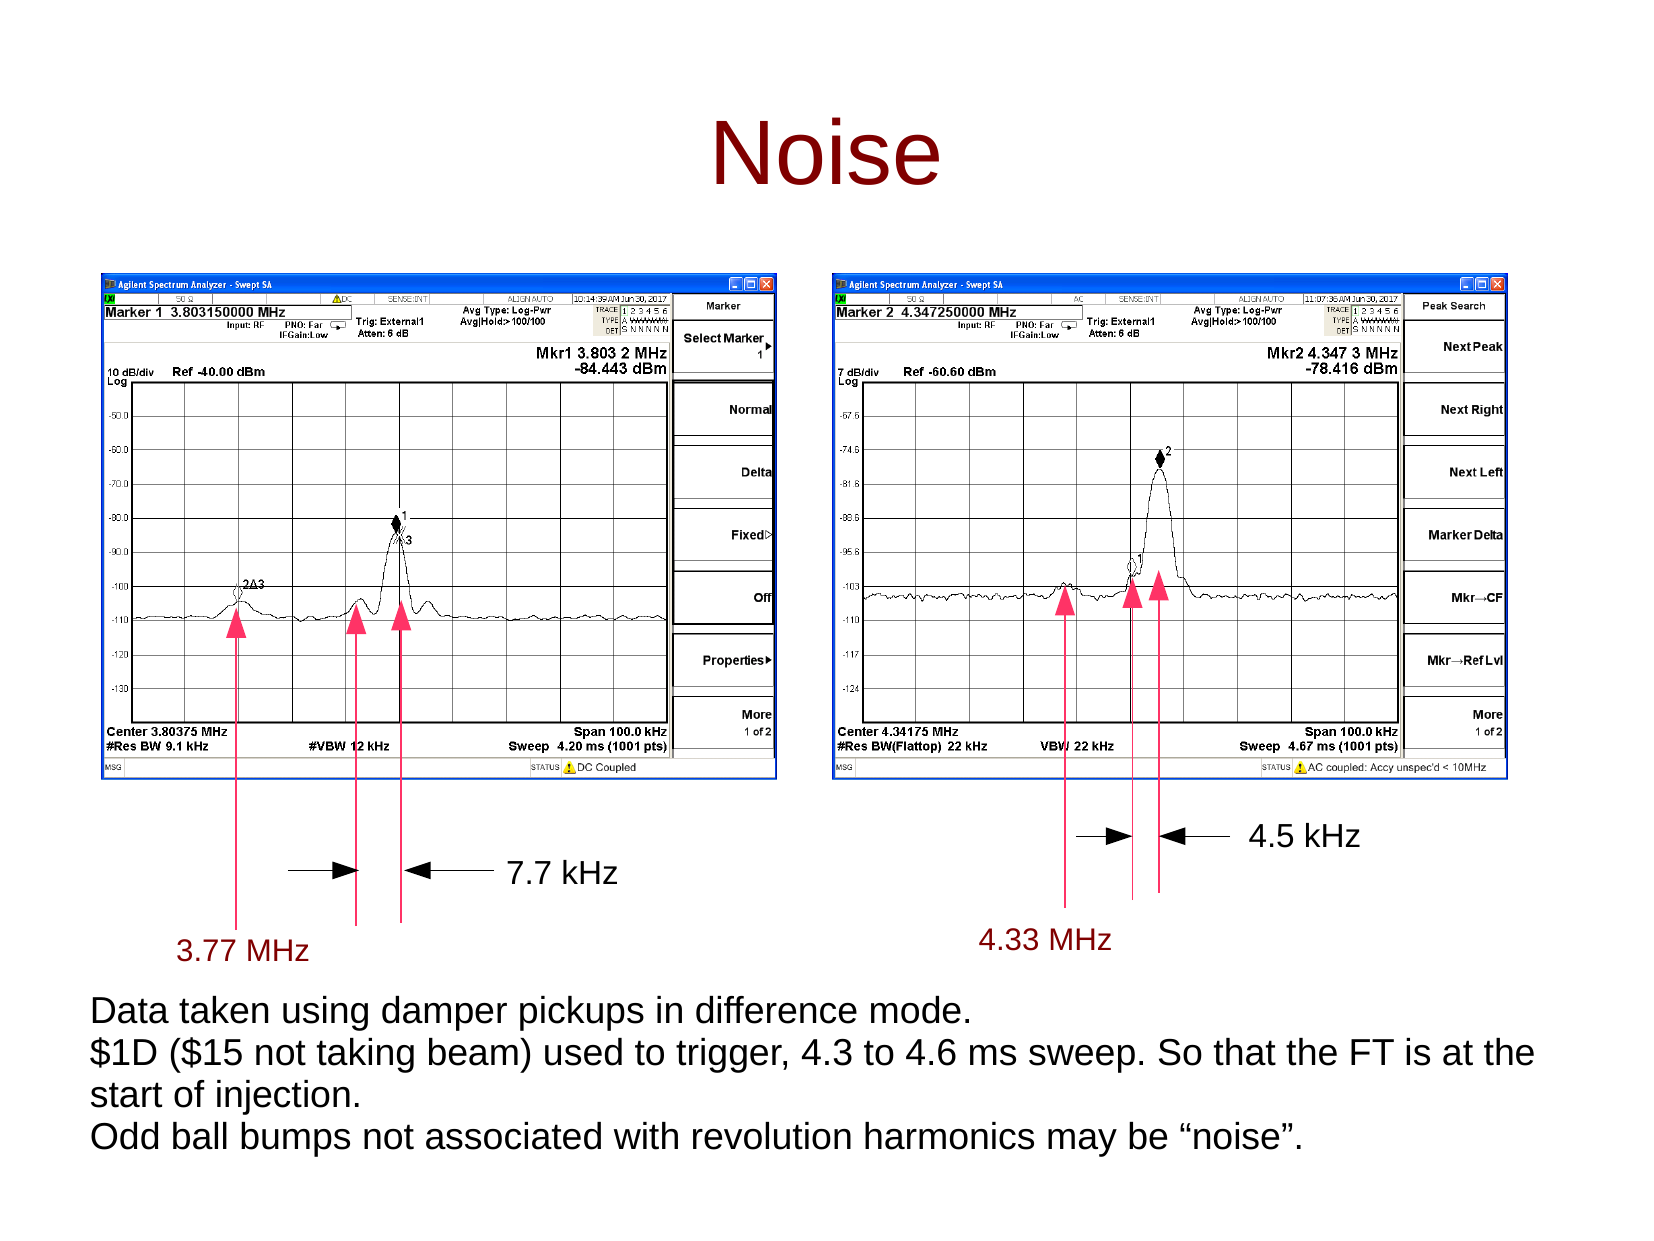

# Noise
4.5 kHz
7.7 kHz
4.33 MHz
3.77 MHz
Data taken using damper pickups in difference mode.
$1D ($15 not taking beam) used to trigger, 4.3 to 4.6 ms sweep. So that the FT is at the start of injection.
Odd ball bumps not associated with revolution harmonics may be “noise”.